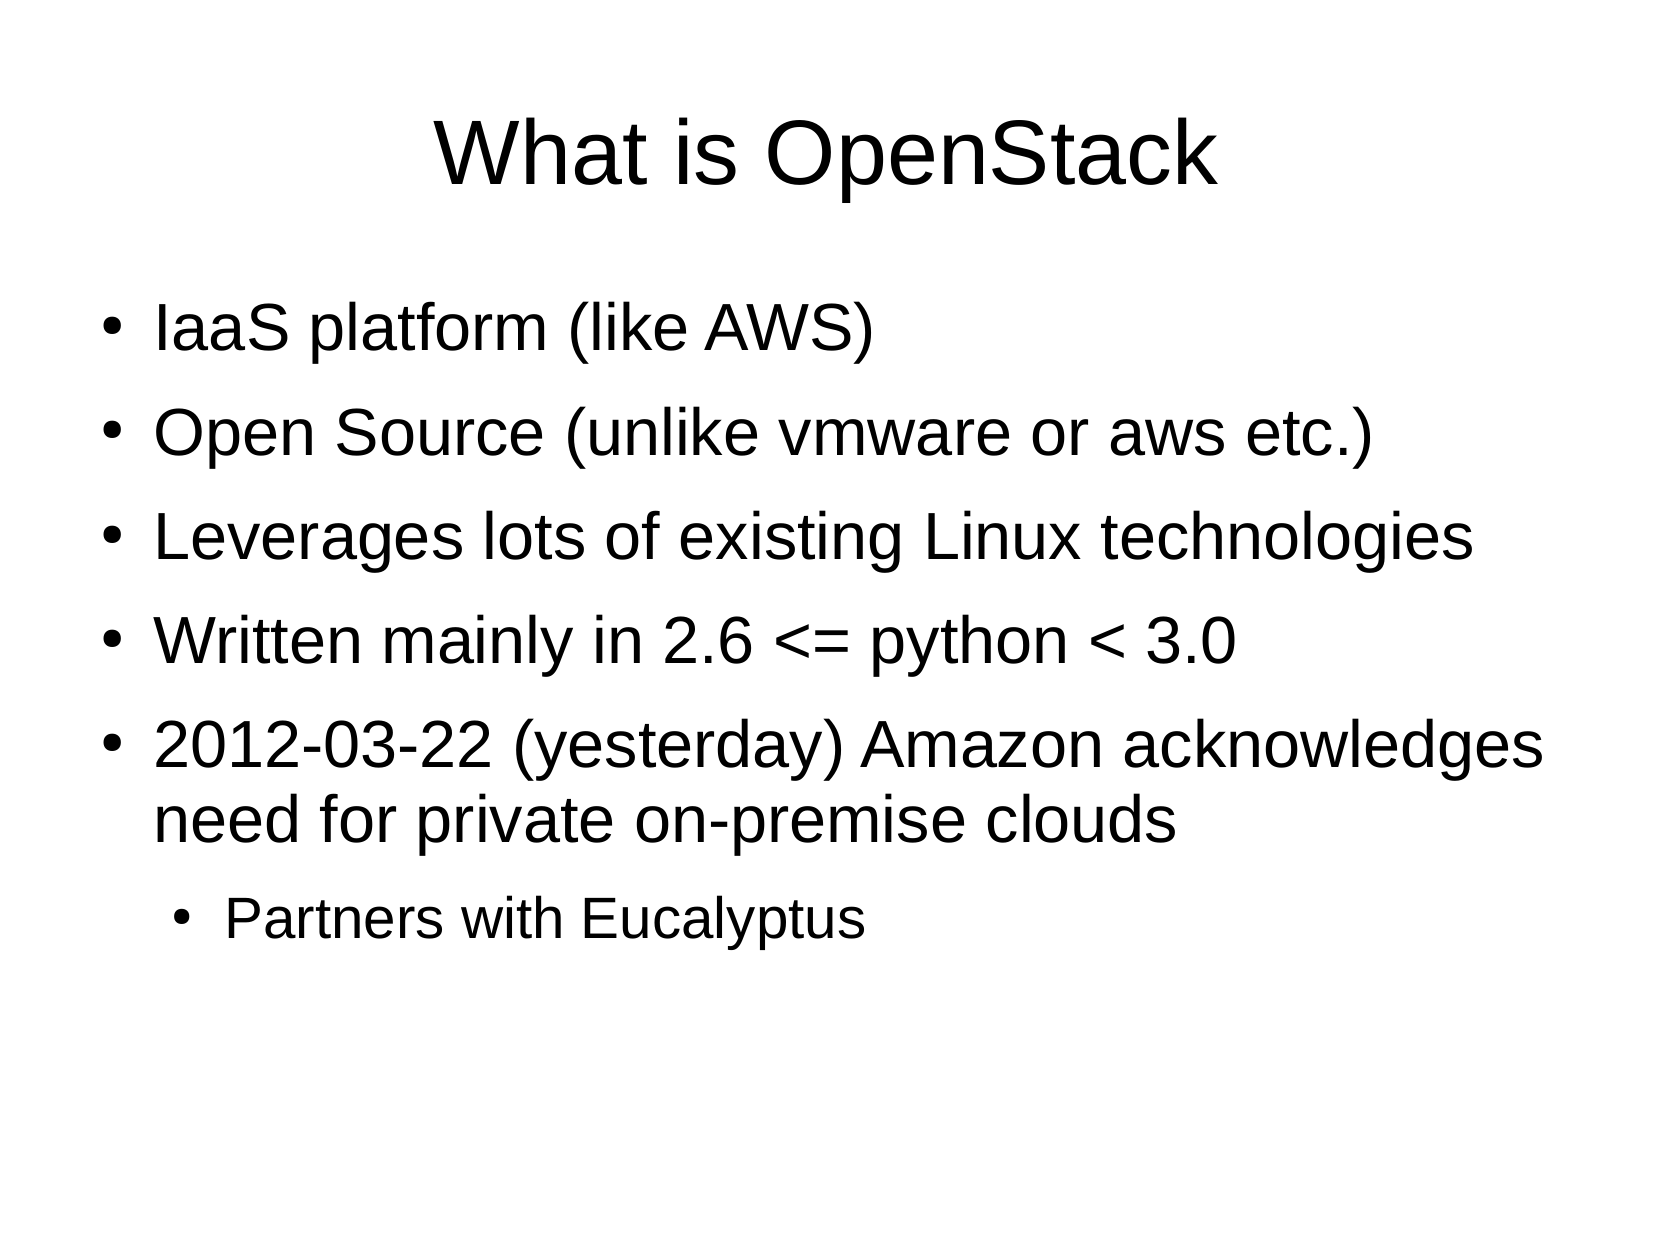

# What is OpenStack
IaaS platform (like AWS)
Open Source (unlike vmware or aws etc.)
Leverages lots of existing Linux technologies
Written mainly in 2.6 <= python < 3.0
2012-03-22 (yesterday) Amazon acknowledges need for private on-premise clouds
Partners with Eucalyptus